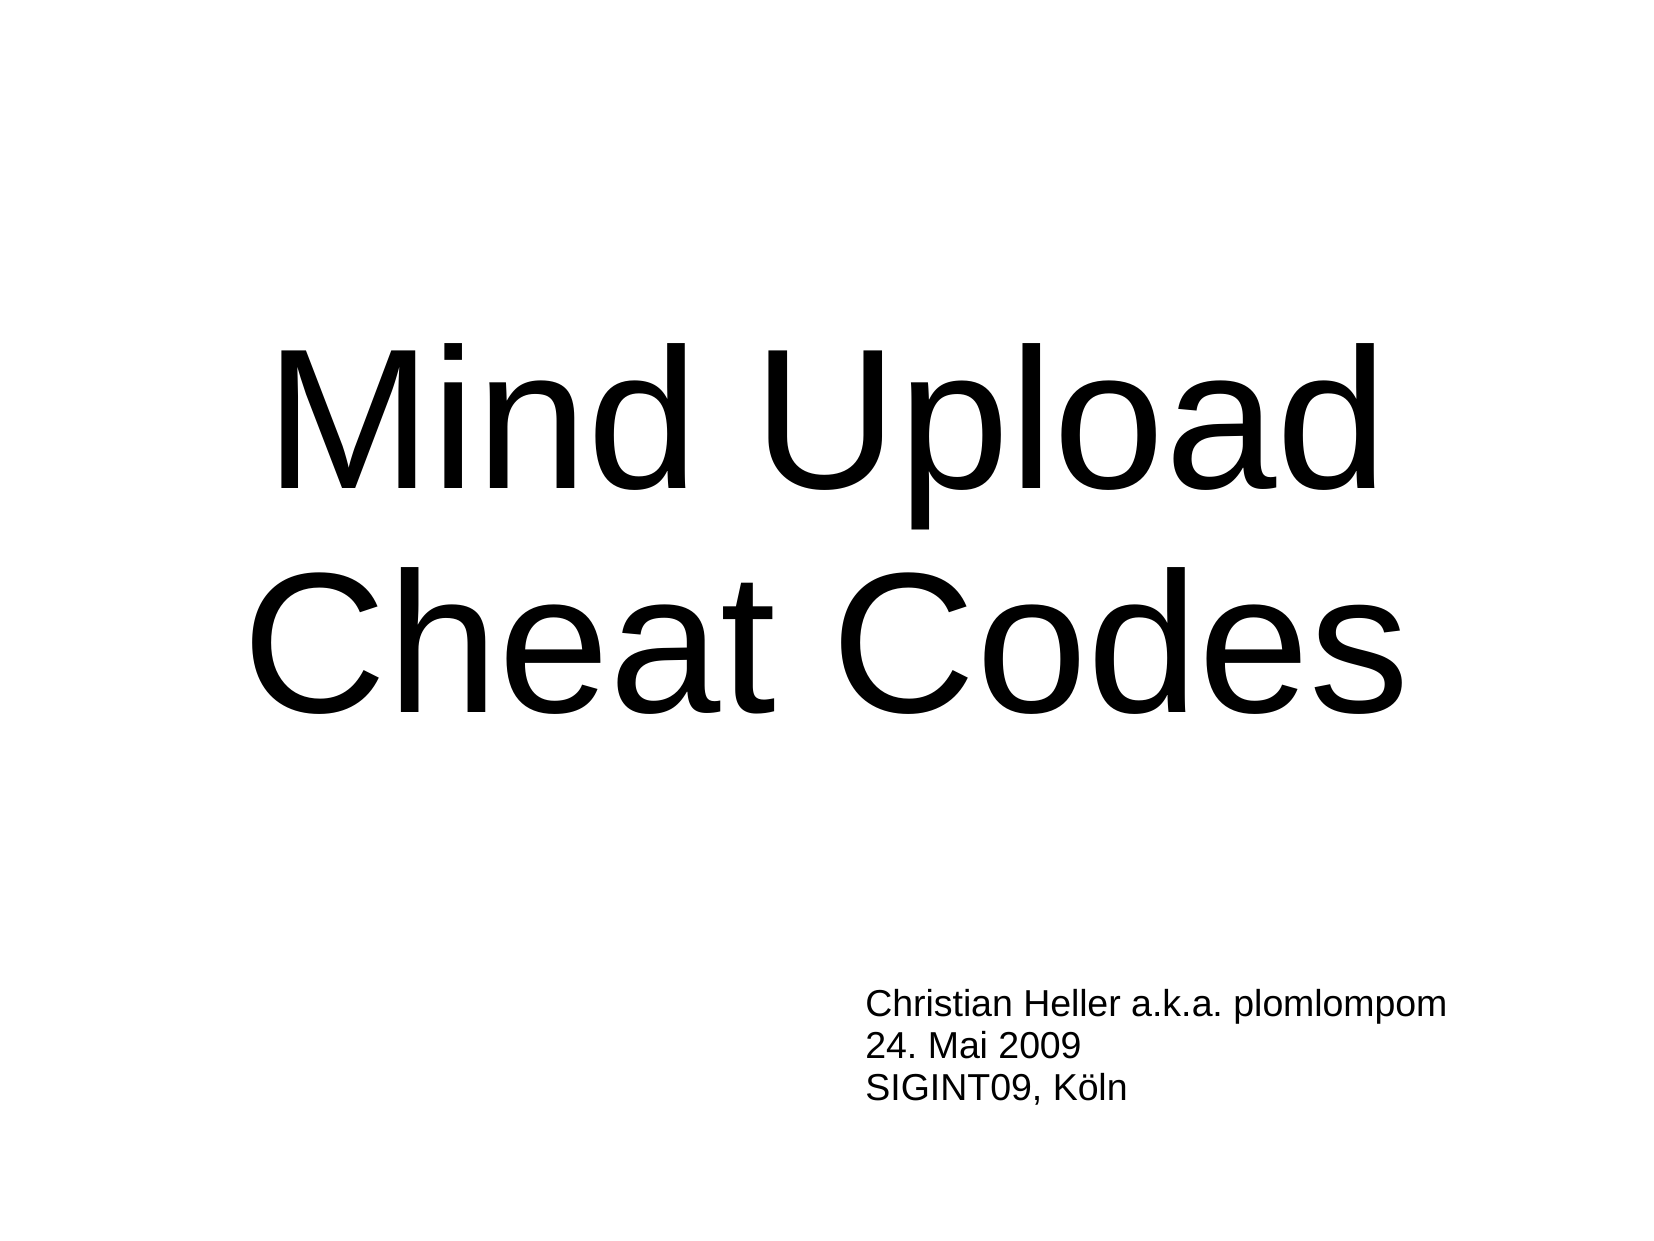

# Mind Upload Cheat Codes
Christian Heller a.k.a. plomlompom
24. Mai 2009
SIGINT09, Köln